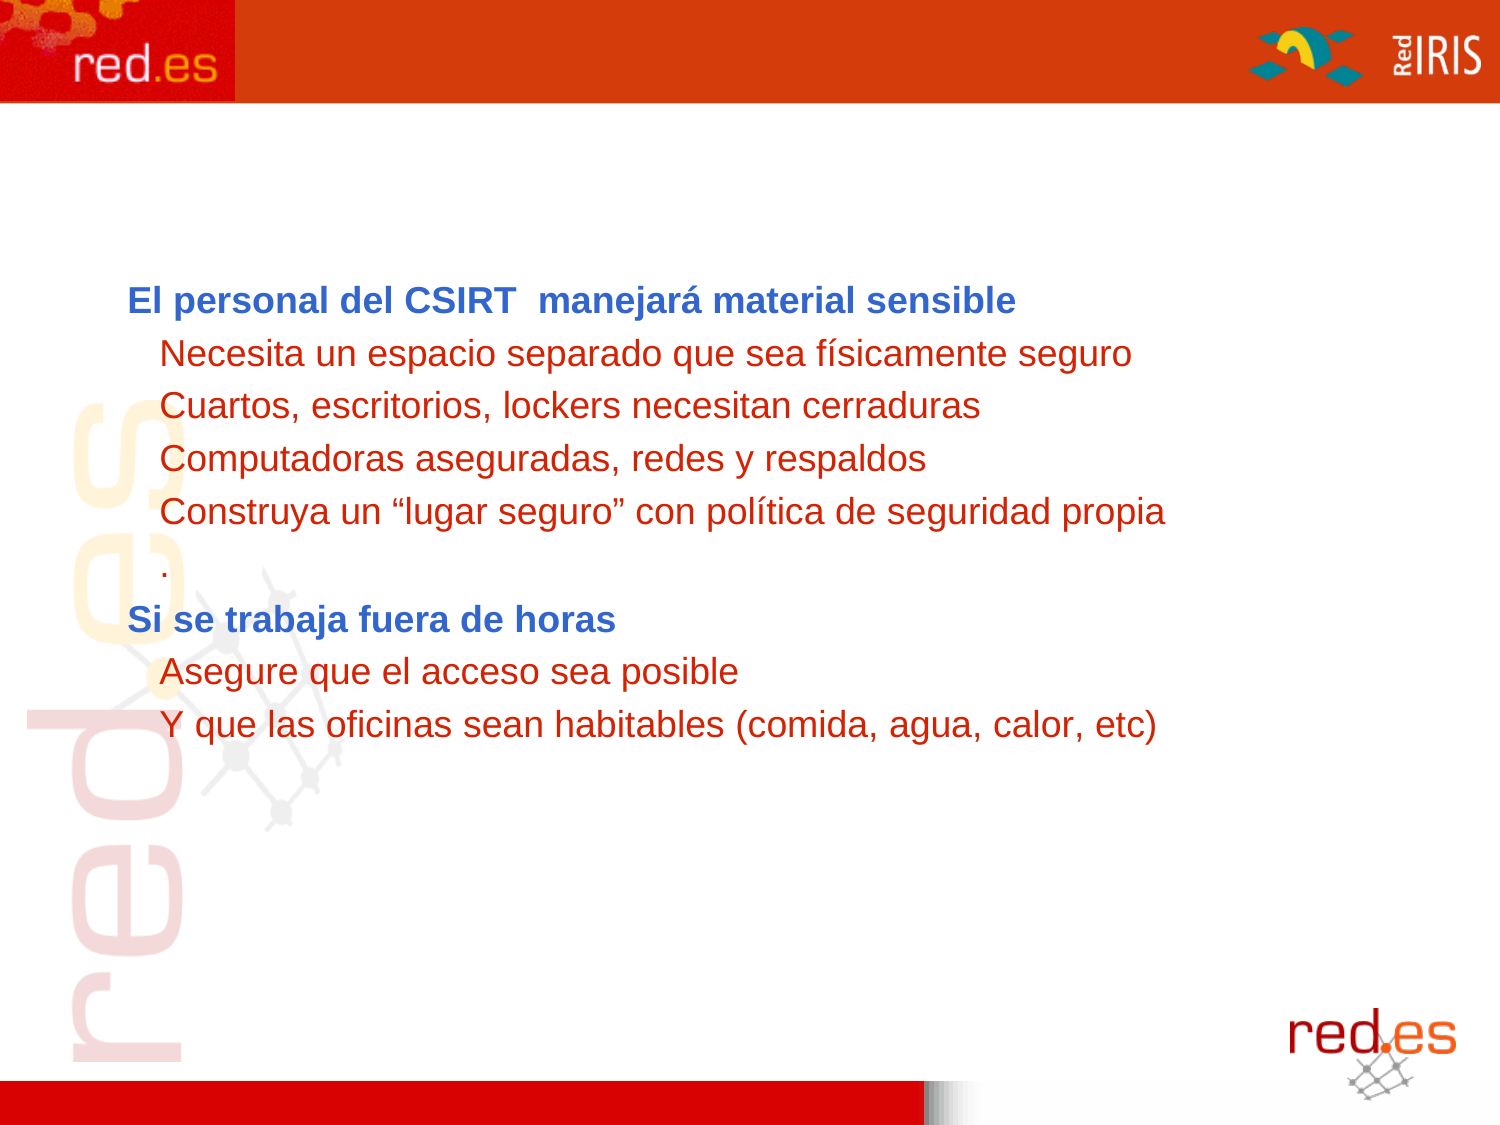

# Espacio de Oficina
El personal del CSIRT manejará material sensible
Necesita un espacio separado que sea físicamente seguro
Cuartos, escritorios, lockers necesitan cerraduras
Computadoras aseguradas, redes y respaldos
Construya un “lugar seguro” con política de seguridad propia
.
Si se trabaja fuera de horas
Asegure que el acceso sea posible
Y que las oficinas sean habitables (comida, agua, calor, etc)